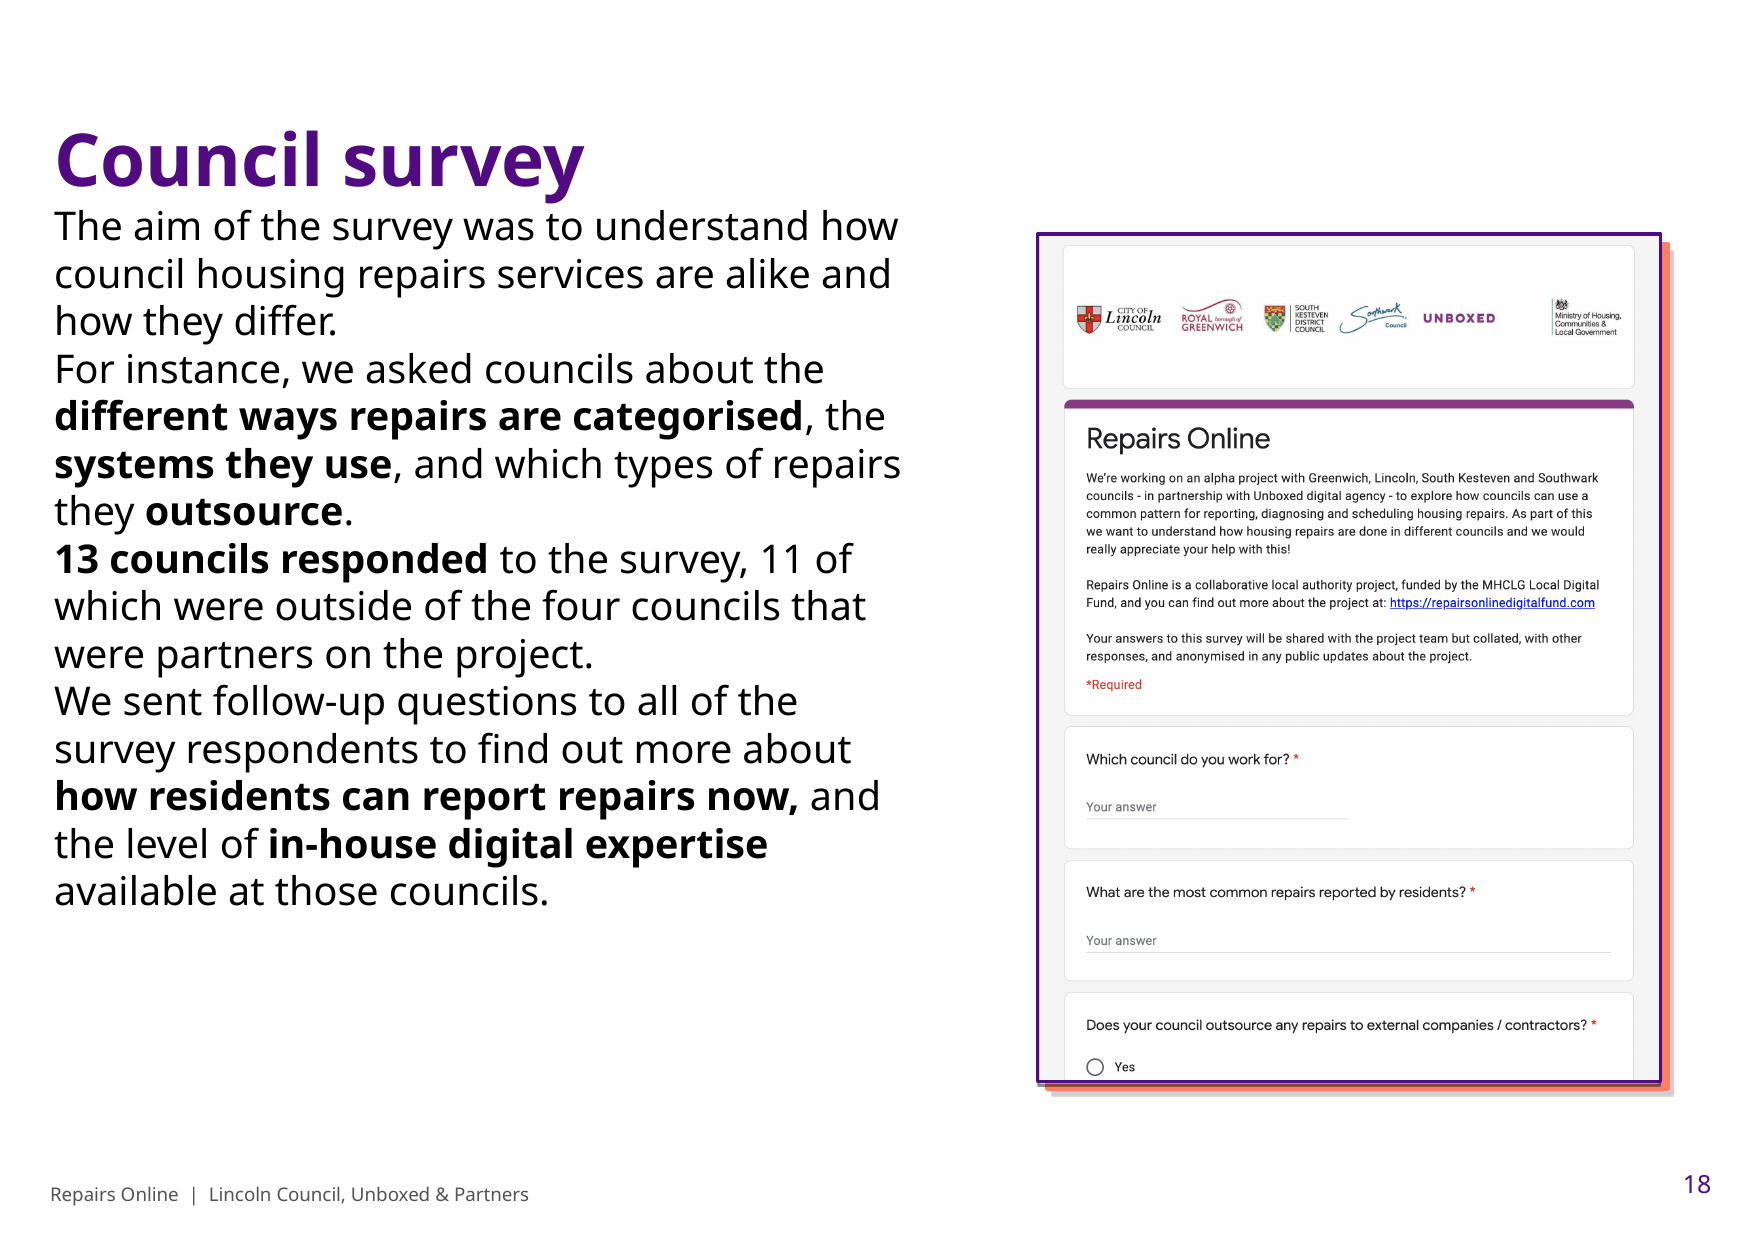

# Council survey The aim of the survey was to understand how council housing repairs services are alike and how they differ. For instance, we asked councils about the different ways repairs are categorised, the systems they use, and which types of repairs they outsource. 13 councils responded to the survey, 11 of which were outside of the four councils that were partners on the project. We sent follow-up questions to all of the survey respondents to find out more about how residents can report repairs now, and the level of in-house digital expertise available at those councils.